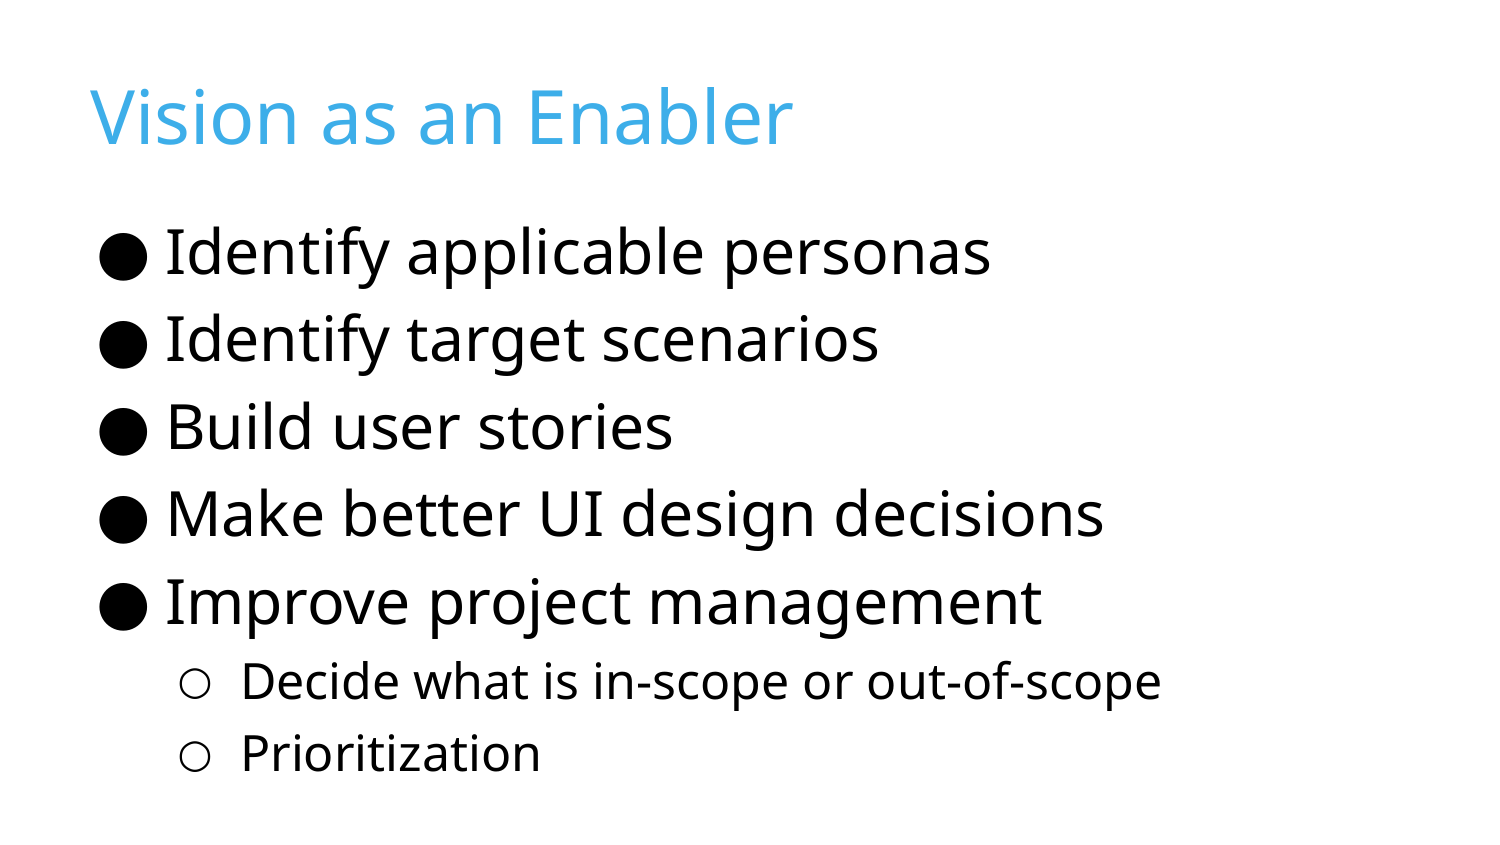

# Vision as an Enabler
Identify applicable personas
Identify target scenarios
Build user stories
Make better UI design decisions
Improve project management
Decide what is in-scope or out-of-scope
Prioritization